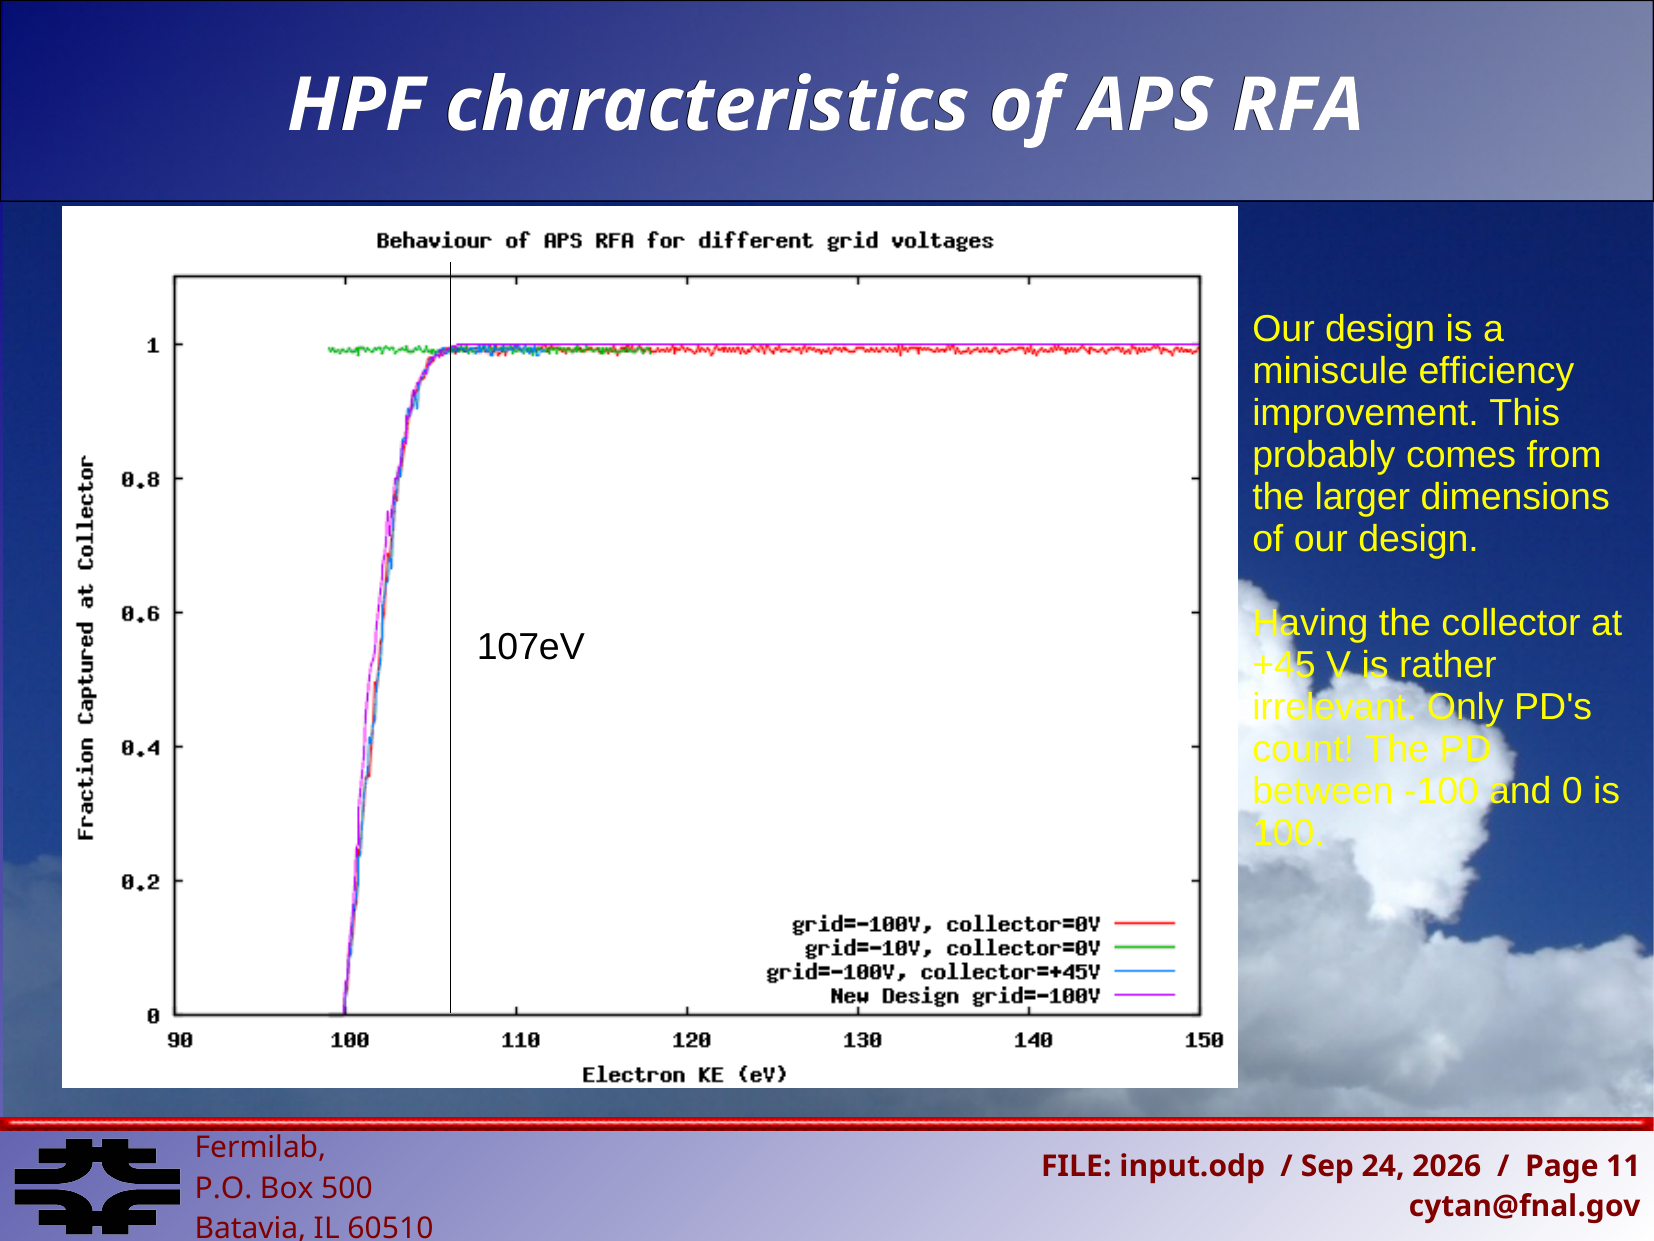

# HPF characteristics of APS RFA
Our design is a miniscule efficiency improvement. This probably comes from the larger dimensions of our design.
Having the collector at +45 V is rather irrelevant. Only PD's count! The PD between -100 and 0 is 100.
107eV